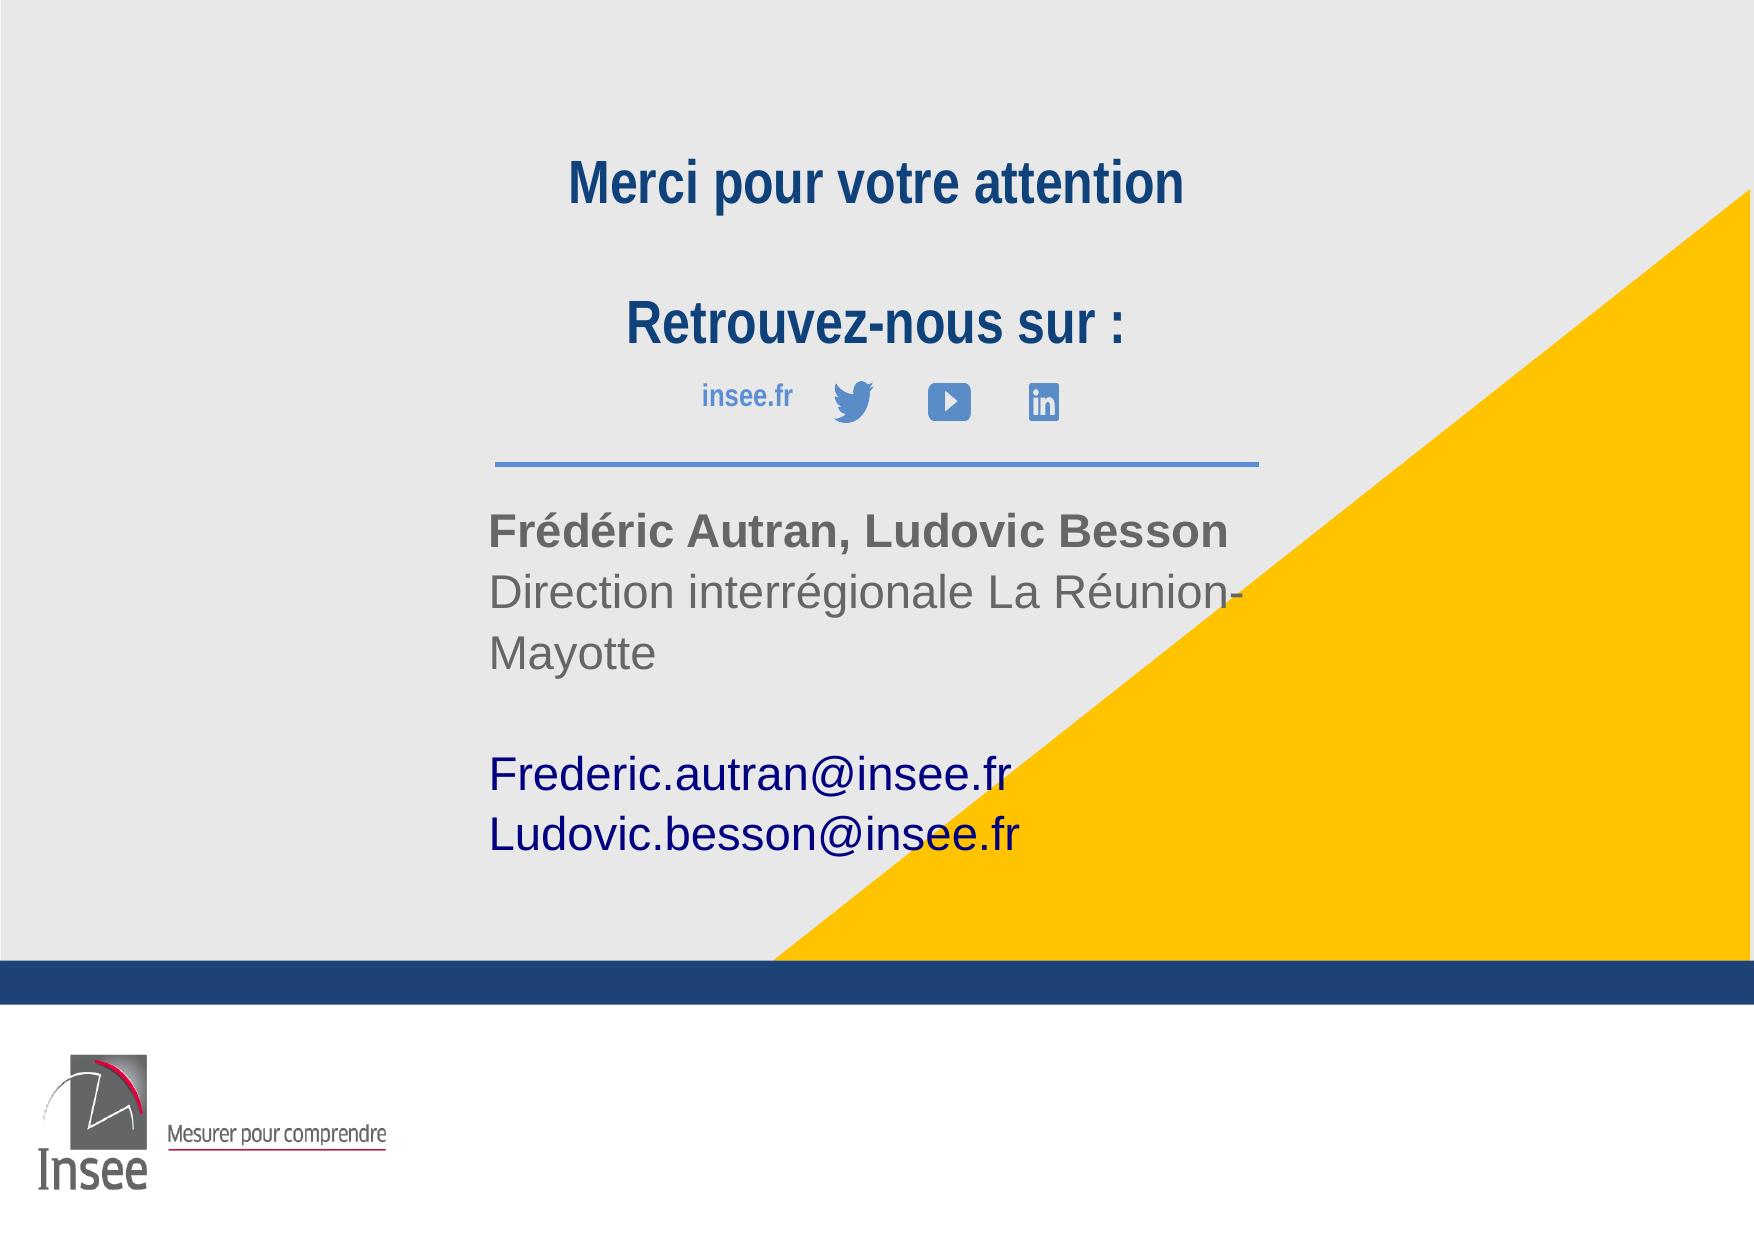

# Merci pour votre attention Retrouvez-nous sur :
insee.fr
Frédéric Autran, Ludovic Besson
Direction interrégionale La Réunion- Mayotte
Frederic.autran@insee.fr
Ludovic.besson@insee.fr
24